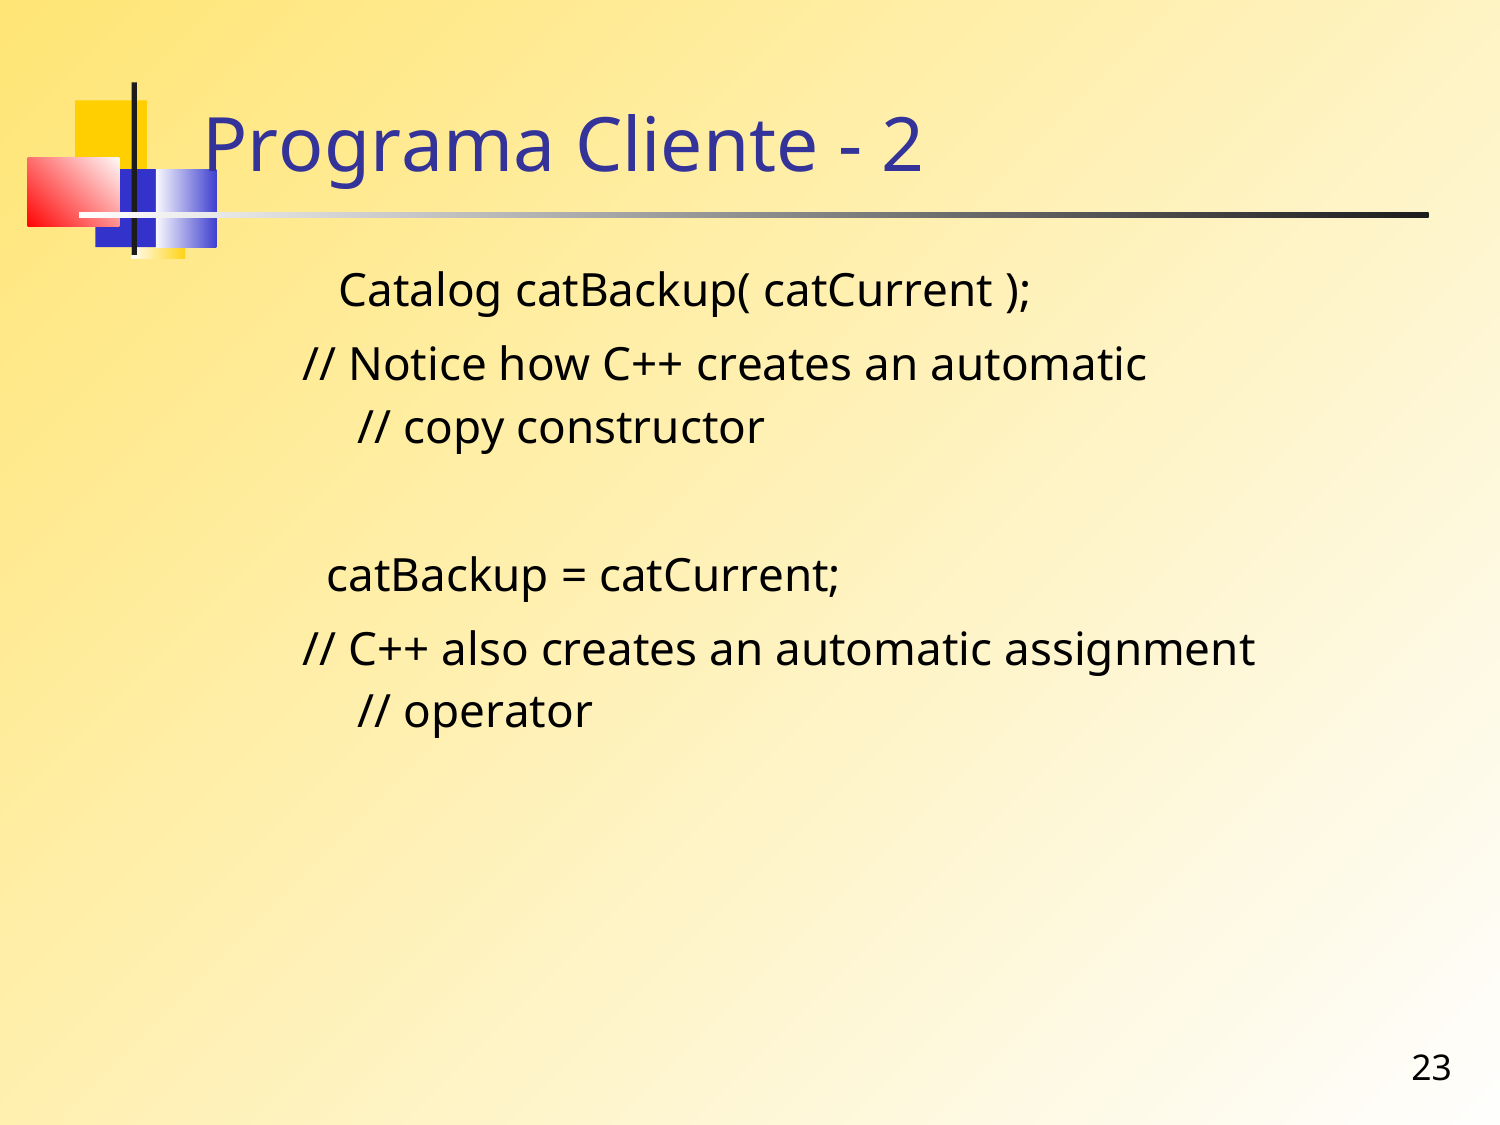

# Programa Cliente - 2
 Catalog catBackup( catCurrent );
// Notice how C++ creates an automatic
// copy constructor
 catBackup = catCurrent;
// C++ also creates an automatic assignment
// operator
23